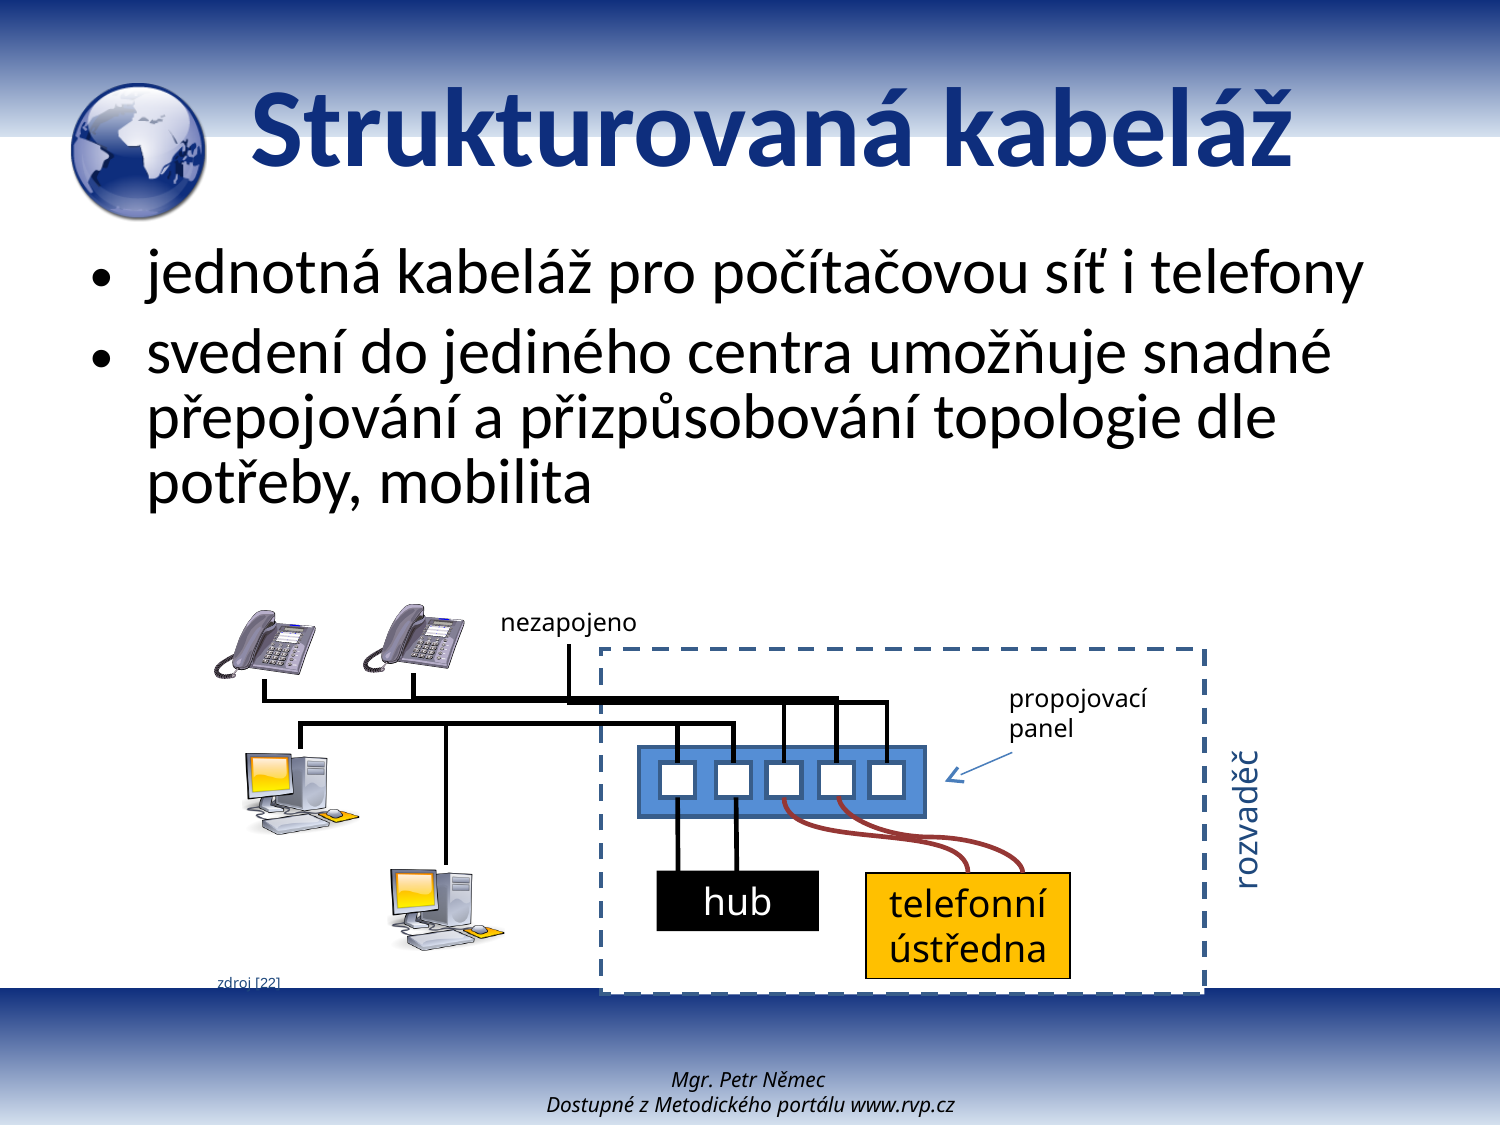

# Strukturovaná kabeláž
jednotná kabeláž pro počítačovou síť i telefony
svedení do jediného centra umožňuje snadné přepojování a přizpůsobování topologie dle potřeby, mobilita
nezapojeno
propojovací panel
hub
telefonní ústředna
rozvaděč
zdroj [22]